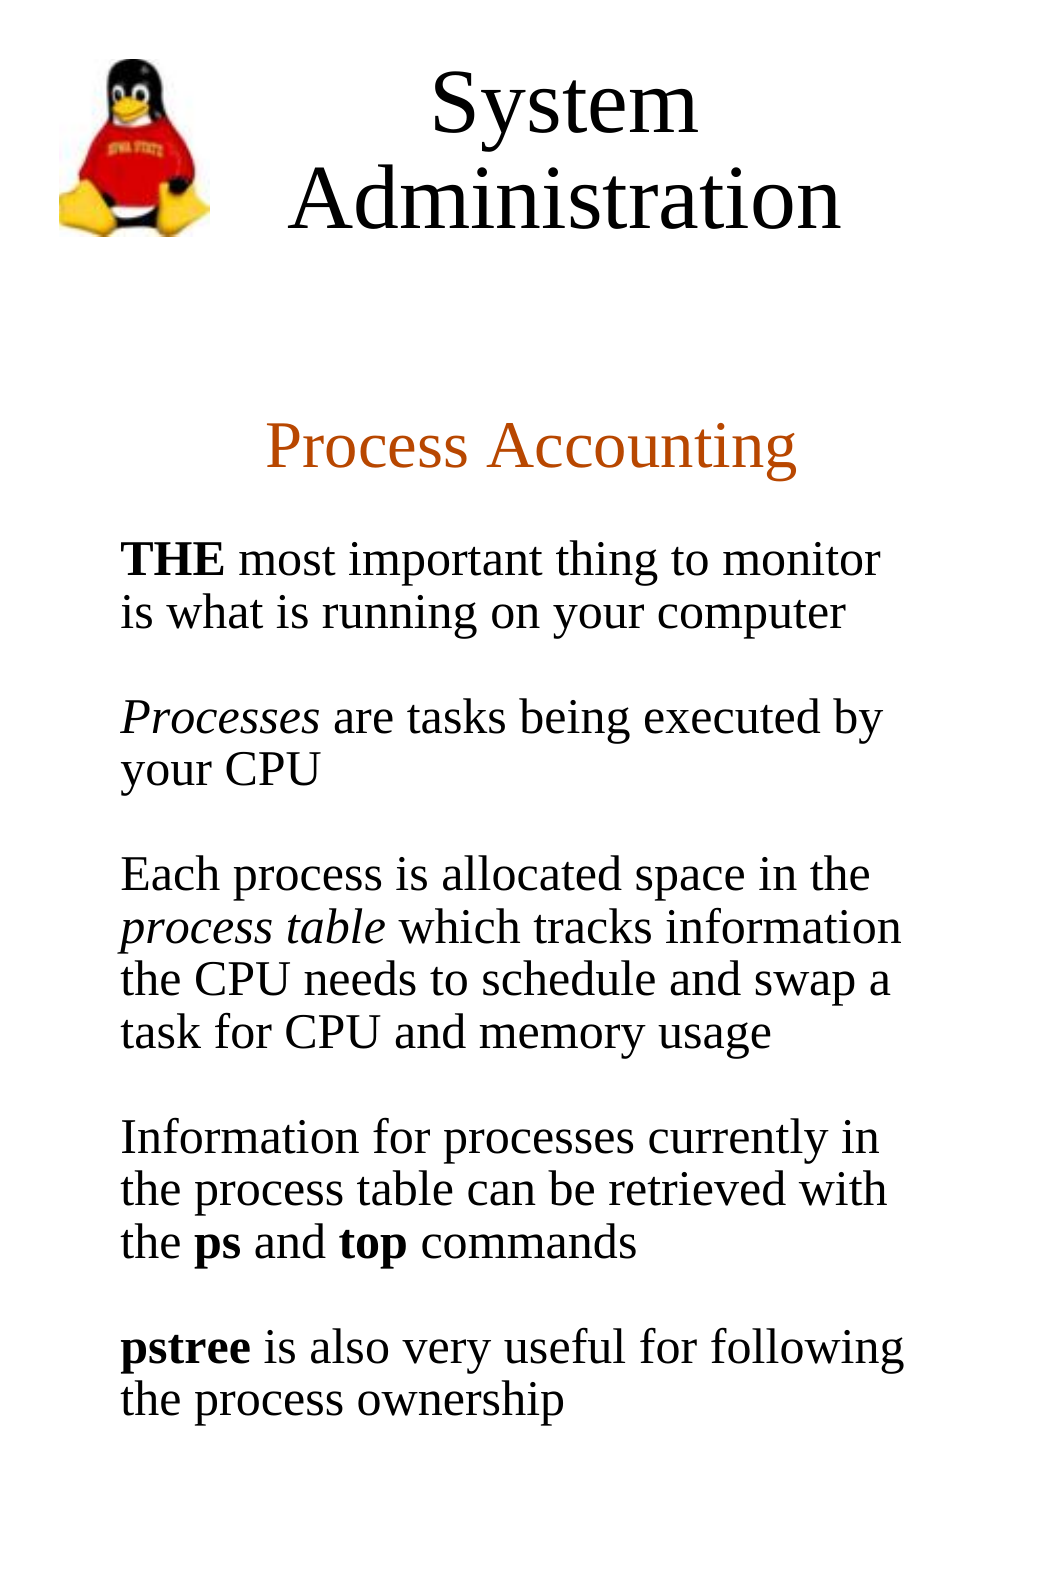

# System Administration
 Process Accounting
THE most important thing to monitor is what is running on your computer
Processes are tasks being executed by your CPU
Each process is allocated space in the process table which tracks information the CPU needs to schedule and swap a task for CPU and memory usage
Information for processes currently in the process table can be retrieved with the ps and top commands
pstree is also very useful for following the process ownership